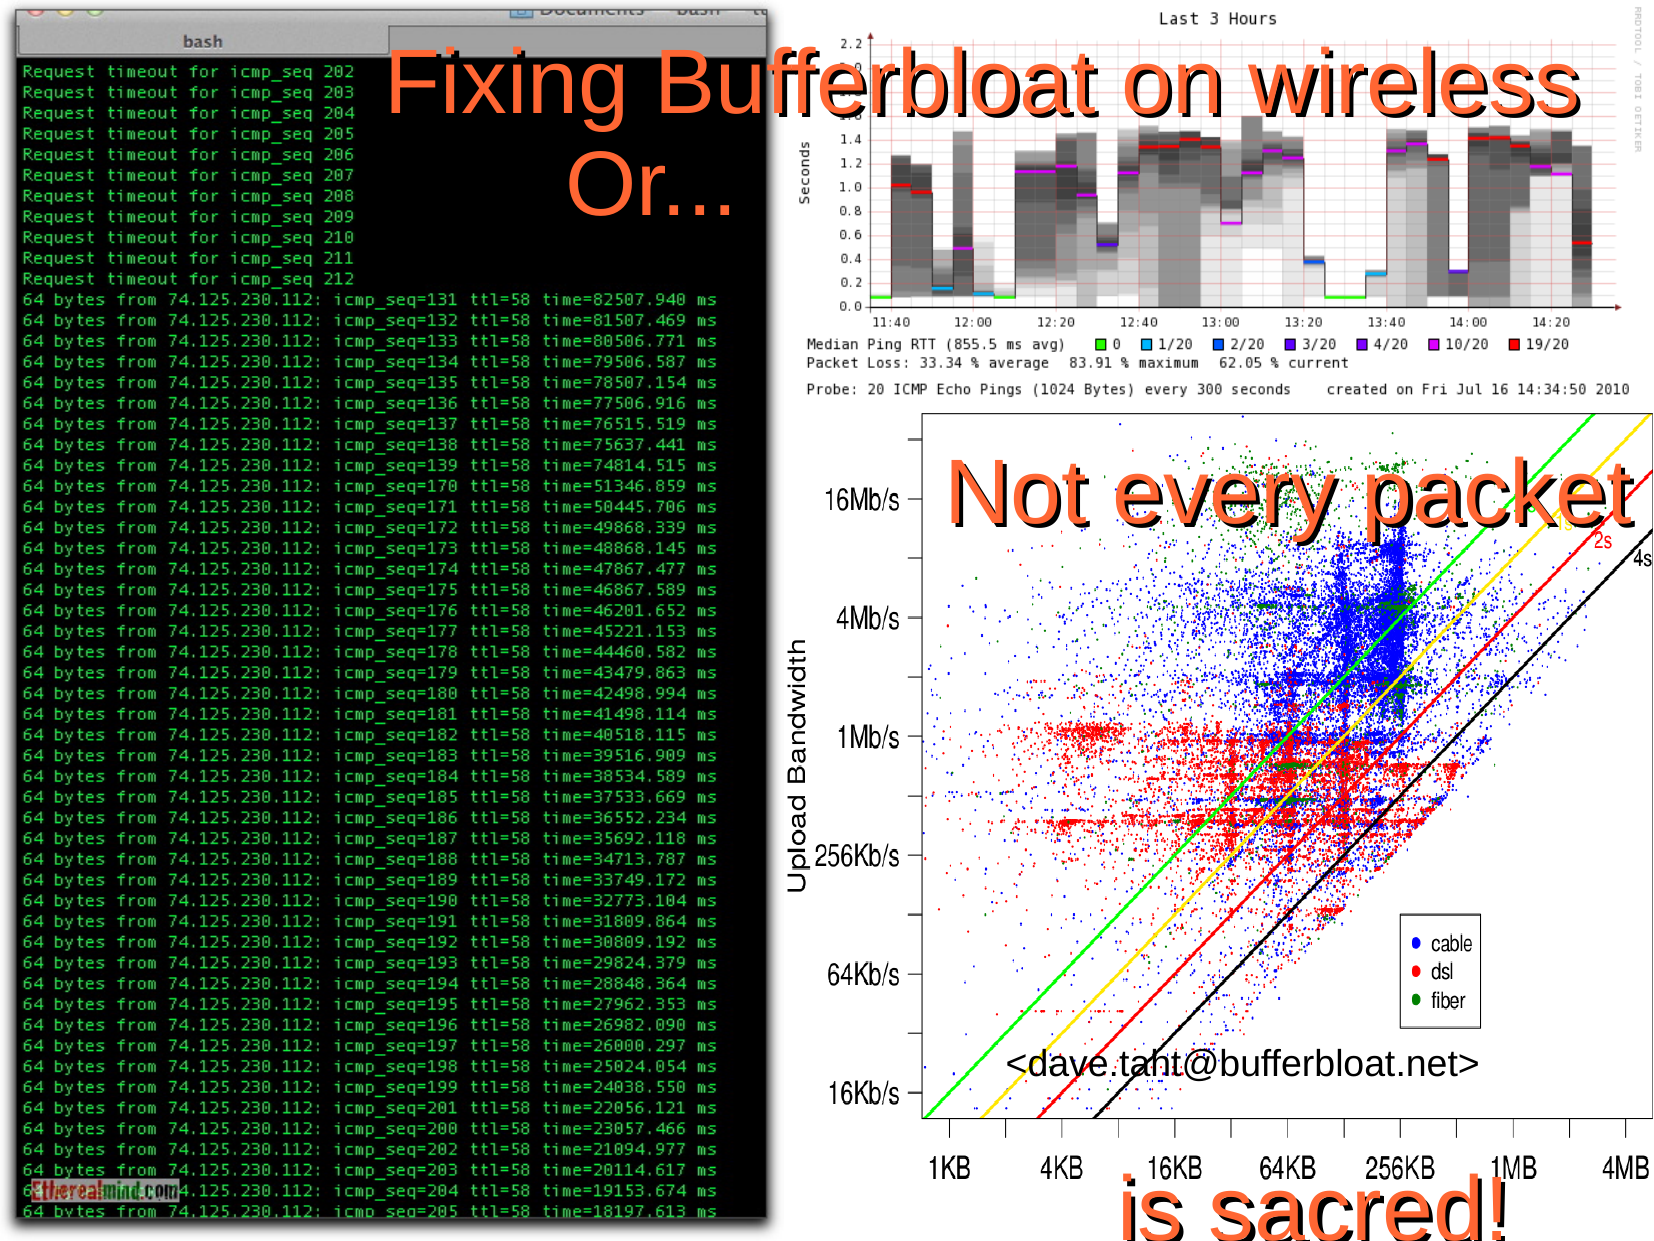

# Fixing Bufferbloat on wireless Or... Not every packet is sacred!
 <dave.taht@bufferbloat.net>